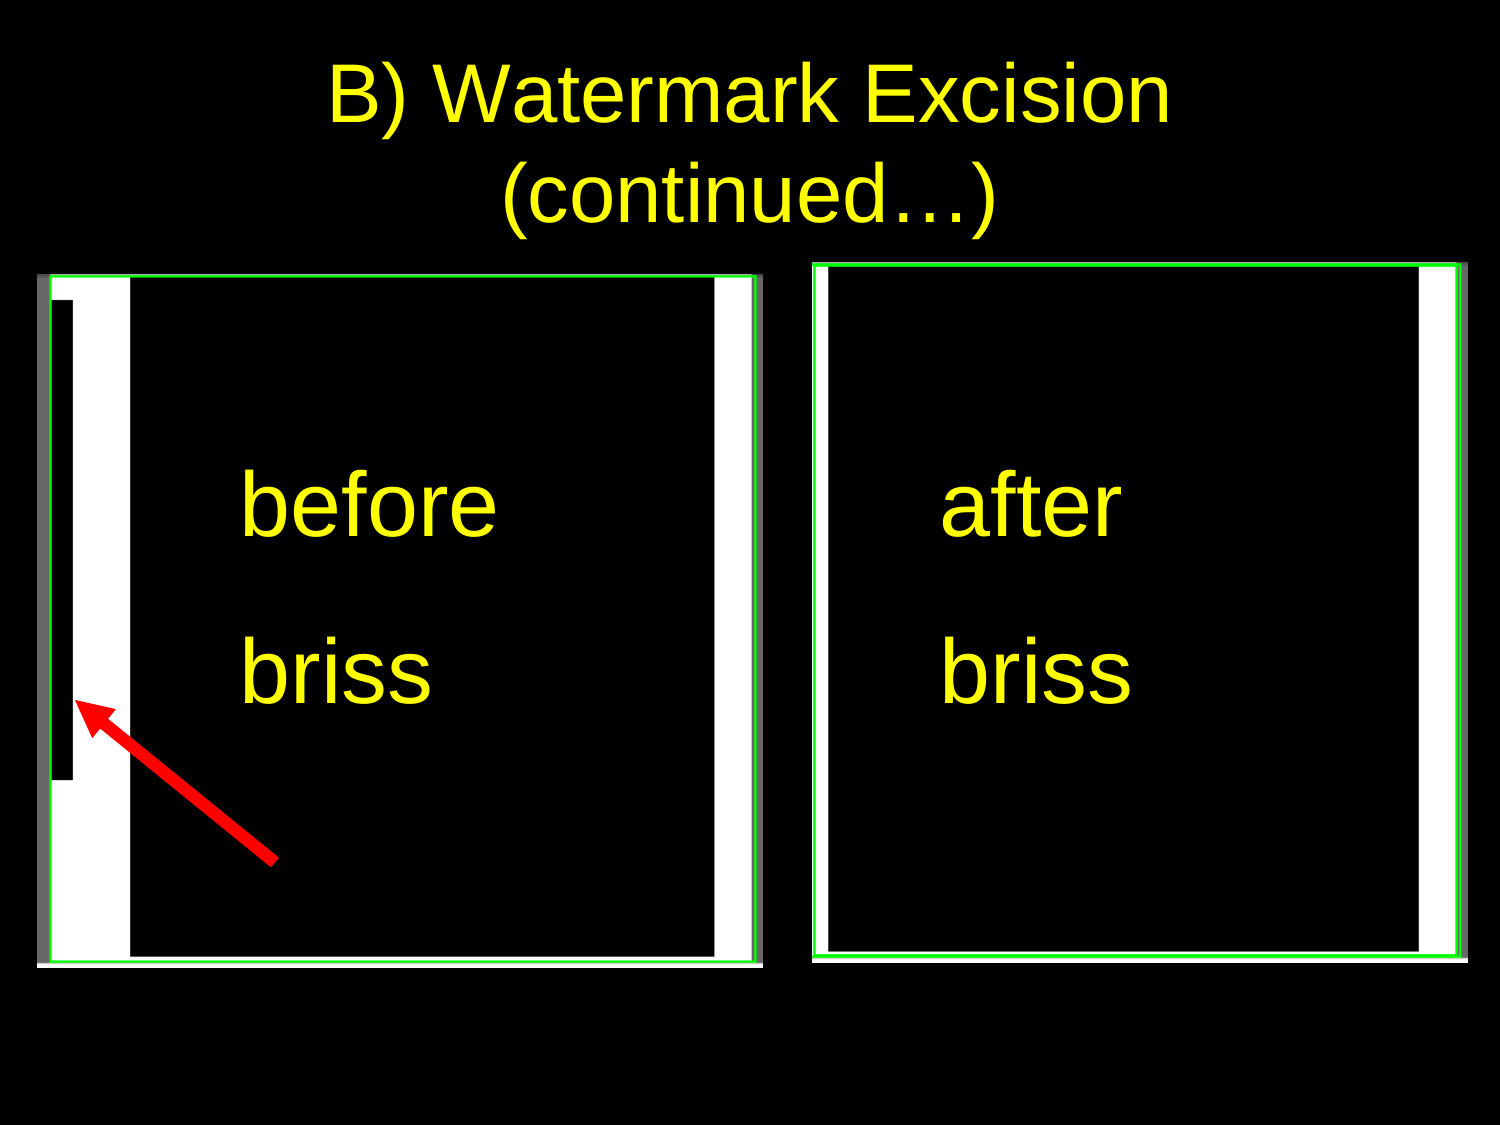

# B) Watermark Excision (continued…)
before
briss
after
briss